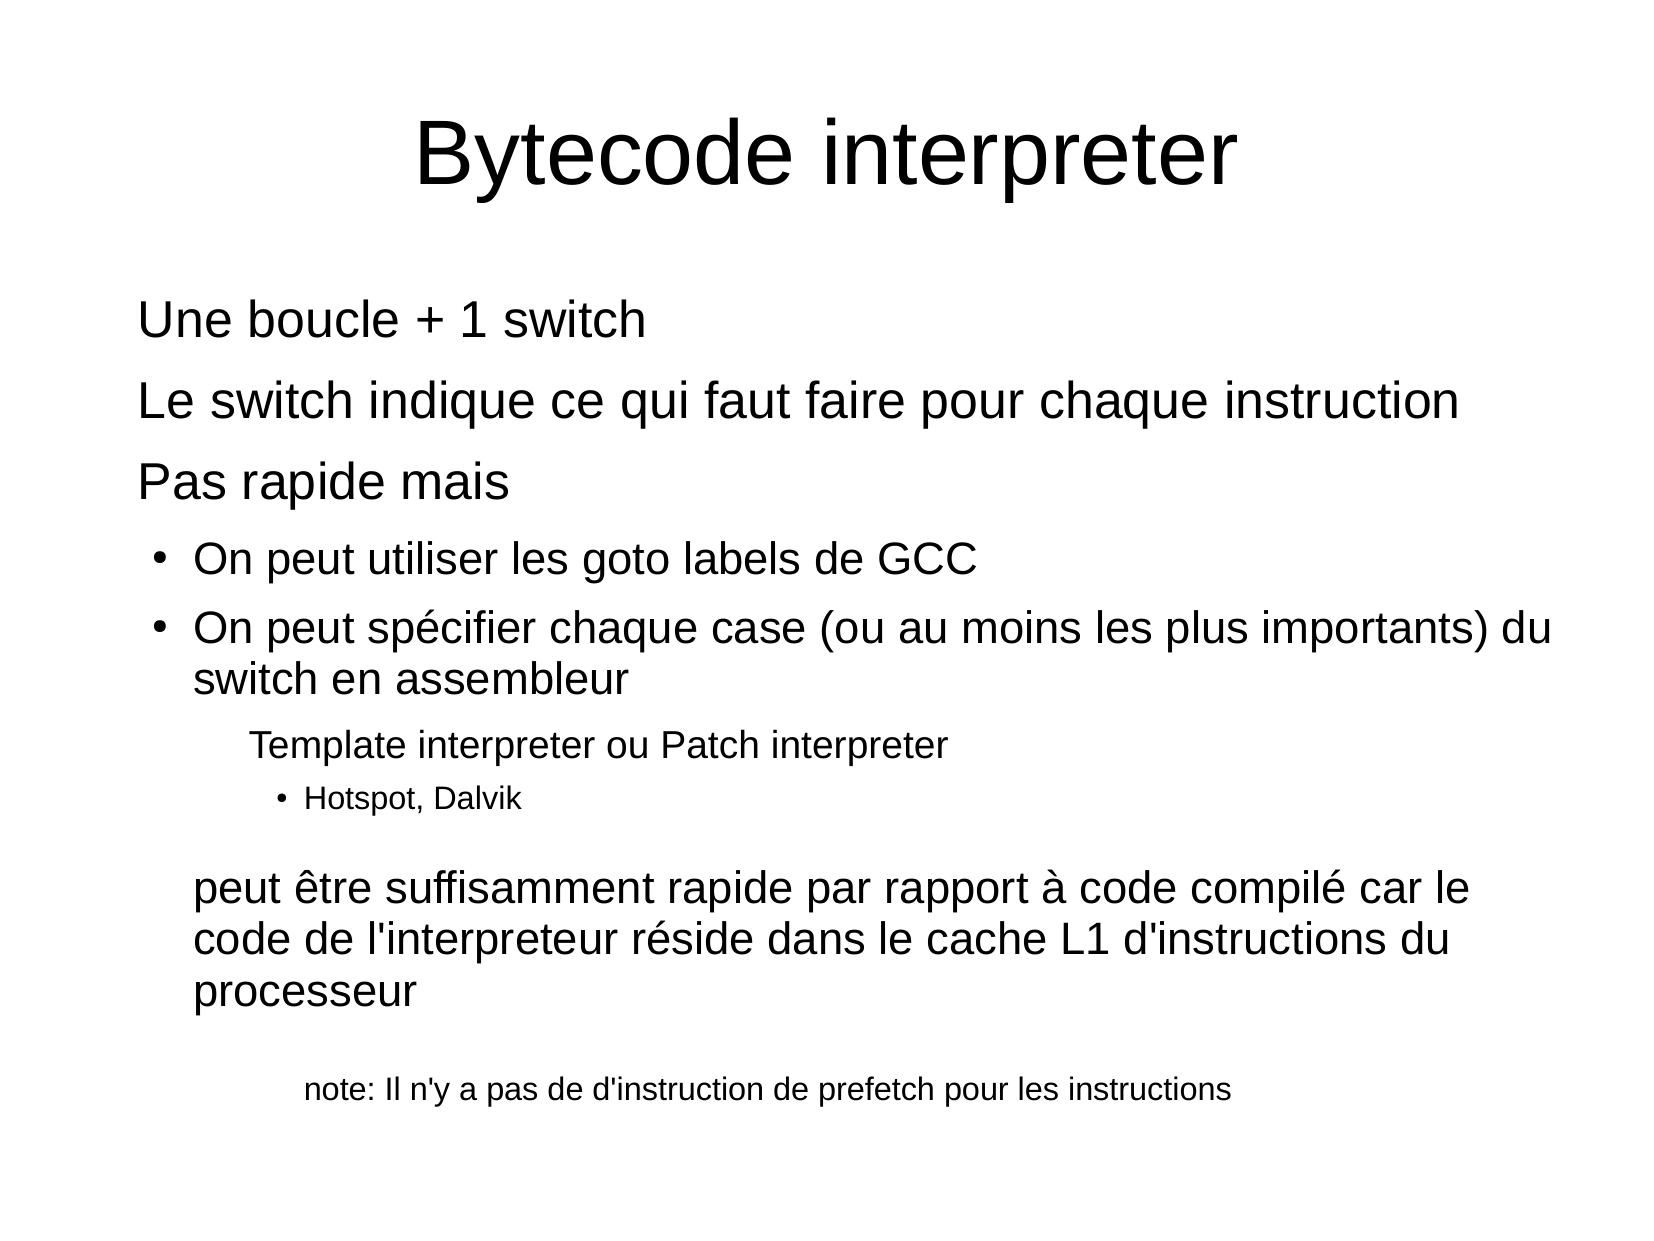

# Bytecode interpreter
Une boucle + 1 switch
Le switch indique ce qui faut faire pour chaque instruction
Pas rapide mais
On peut utiliser les goto labels de GCC
On peut spécifier chaque case (ou au moins les plus importants) du switch en assembleur
Template interpreter ou Patch interpreter
Hotspot, Dalvik
peut être suffisamment rapide par rapport à code compilé car le code de l'interpreteur réside dans le cache L1 d'instructions du processeur
note: Il n'y a pas de d'instruction de prefetch pour les instructions